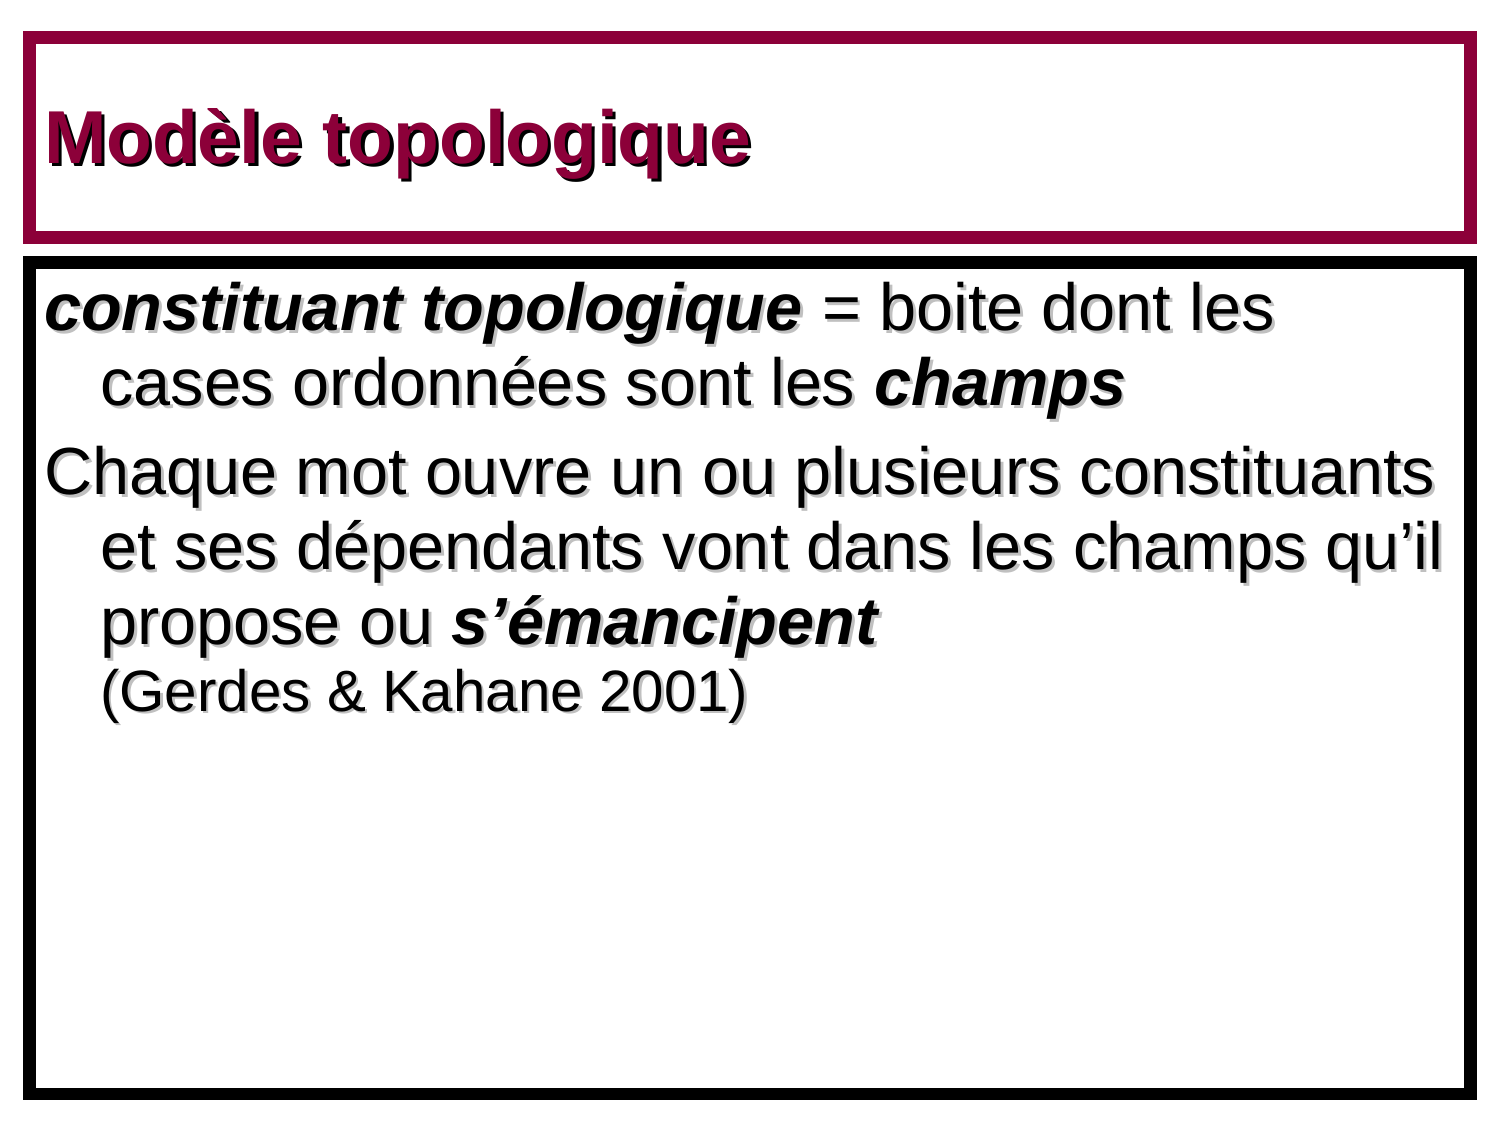

# Modèle topologique
constituant topologique = boite dont les cases ordonnées sont les champs
Chaque mot ouvre un ou plusieurs constituants et ses dépendants vont dans les champs qu’il propose ou s’émancipent
(Gerdes & Kahane 2001)